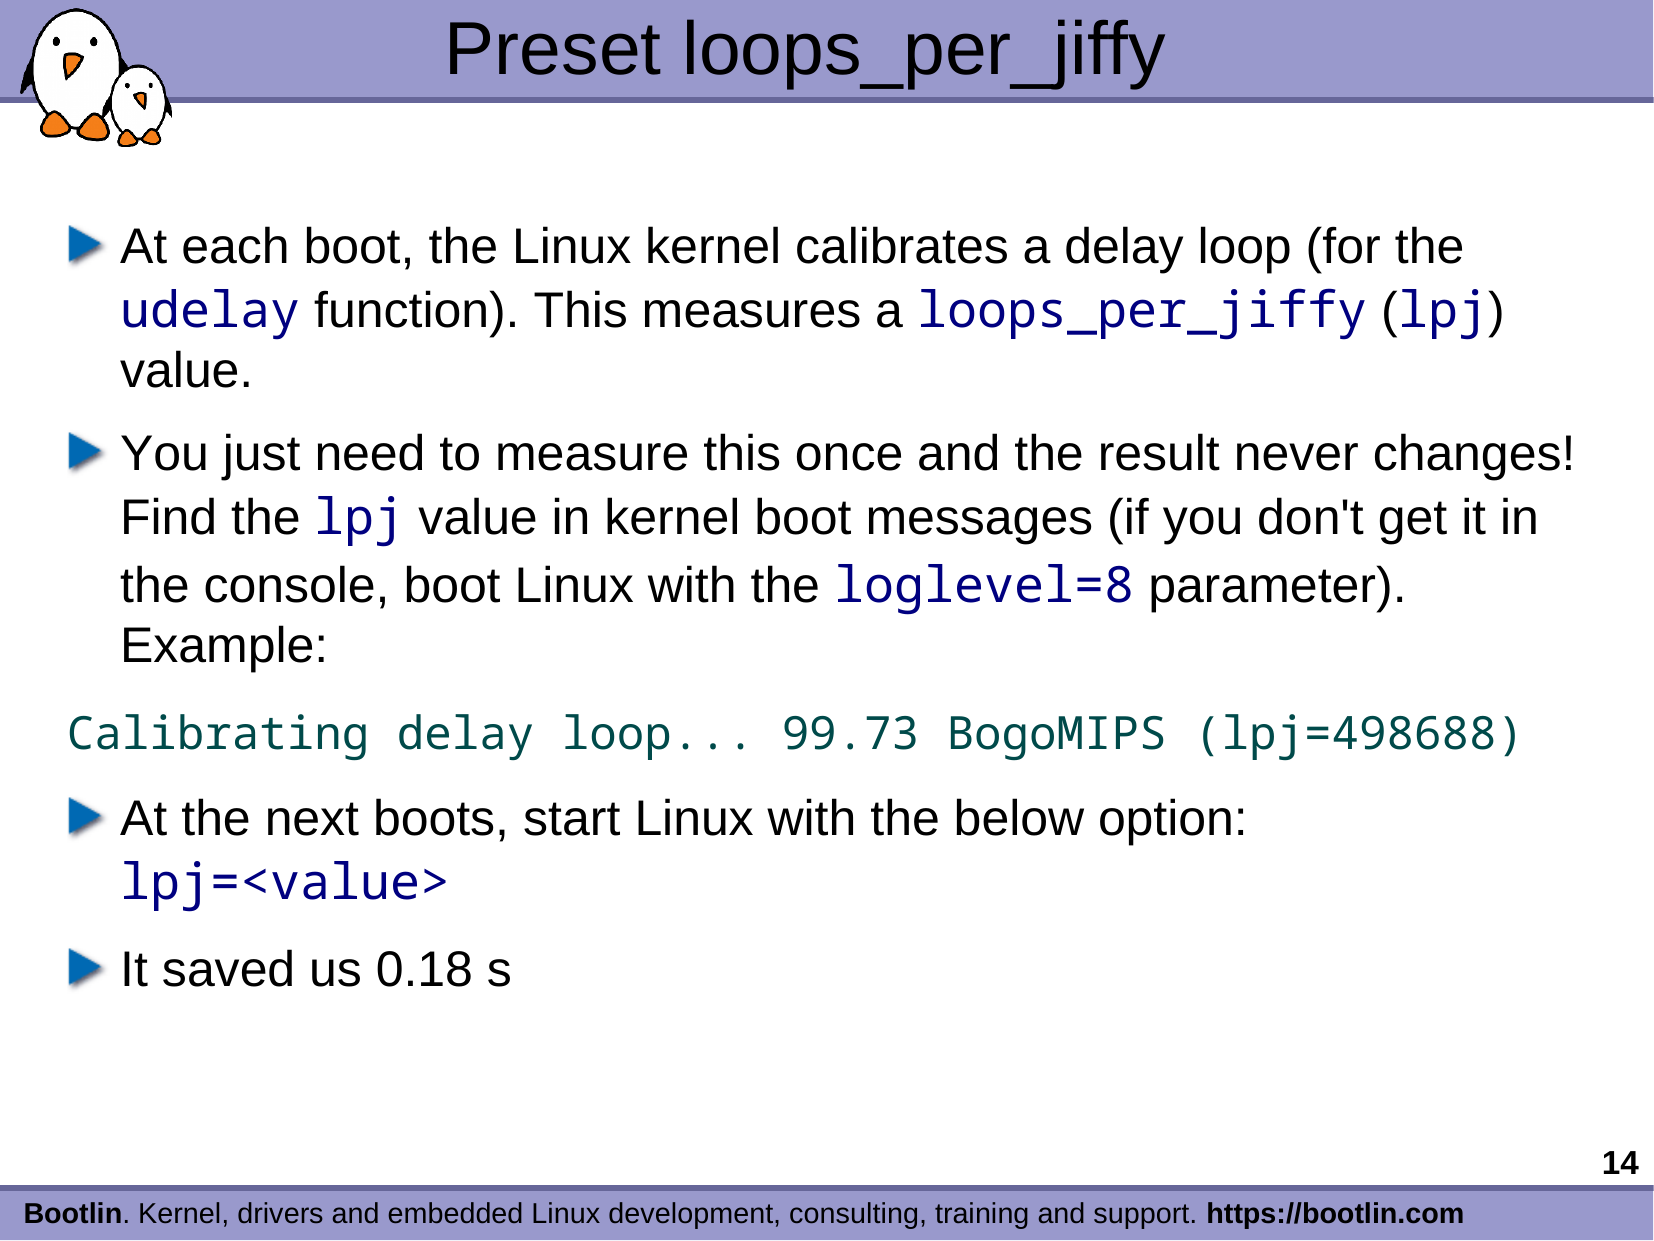

# Preset loops_per_jiffy
At each boot, the Linux kernel calibrates a delay loop (for the udelay function). This measures a loops_per_jiffy (lpj) value.
You just need to measure this once and the result never changes! Find the lpj value in kernel boot messages (if you don't get it in the console, boot Linux with the loglevel=8 parameter). Example:
Calibrating delay loop... 99.73 BogoMIPS (lpj=498688)
At the next boots, start Linux with the below option:
lpj=<value>
It saved us 0.18 s